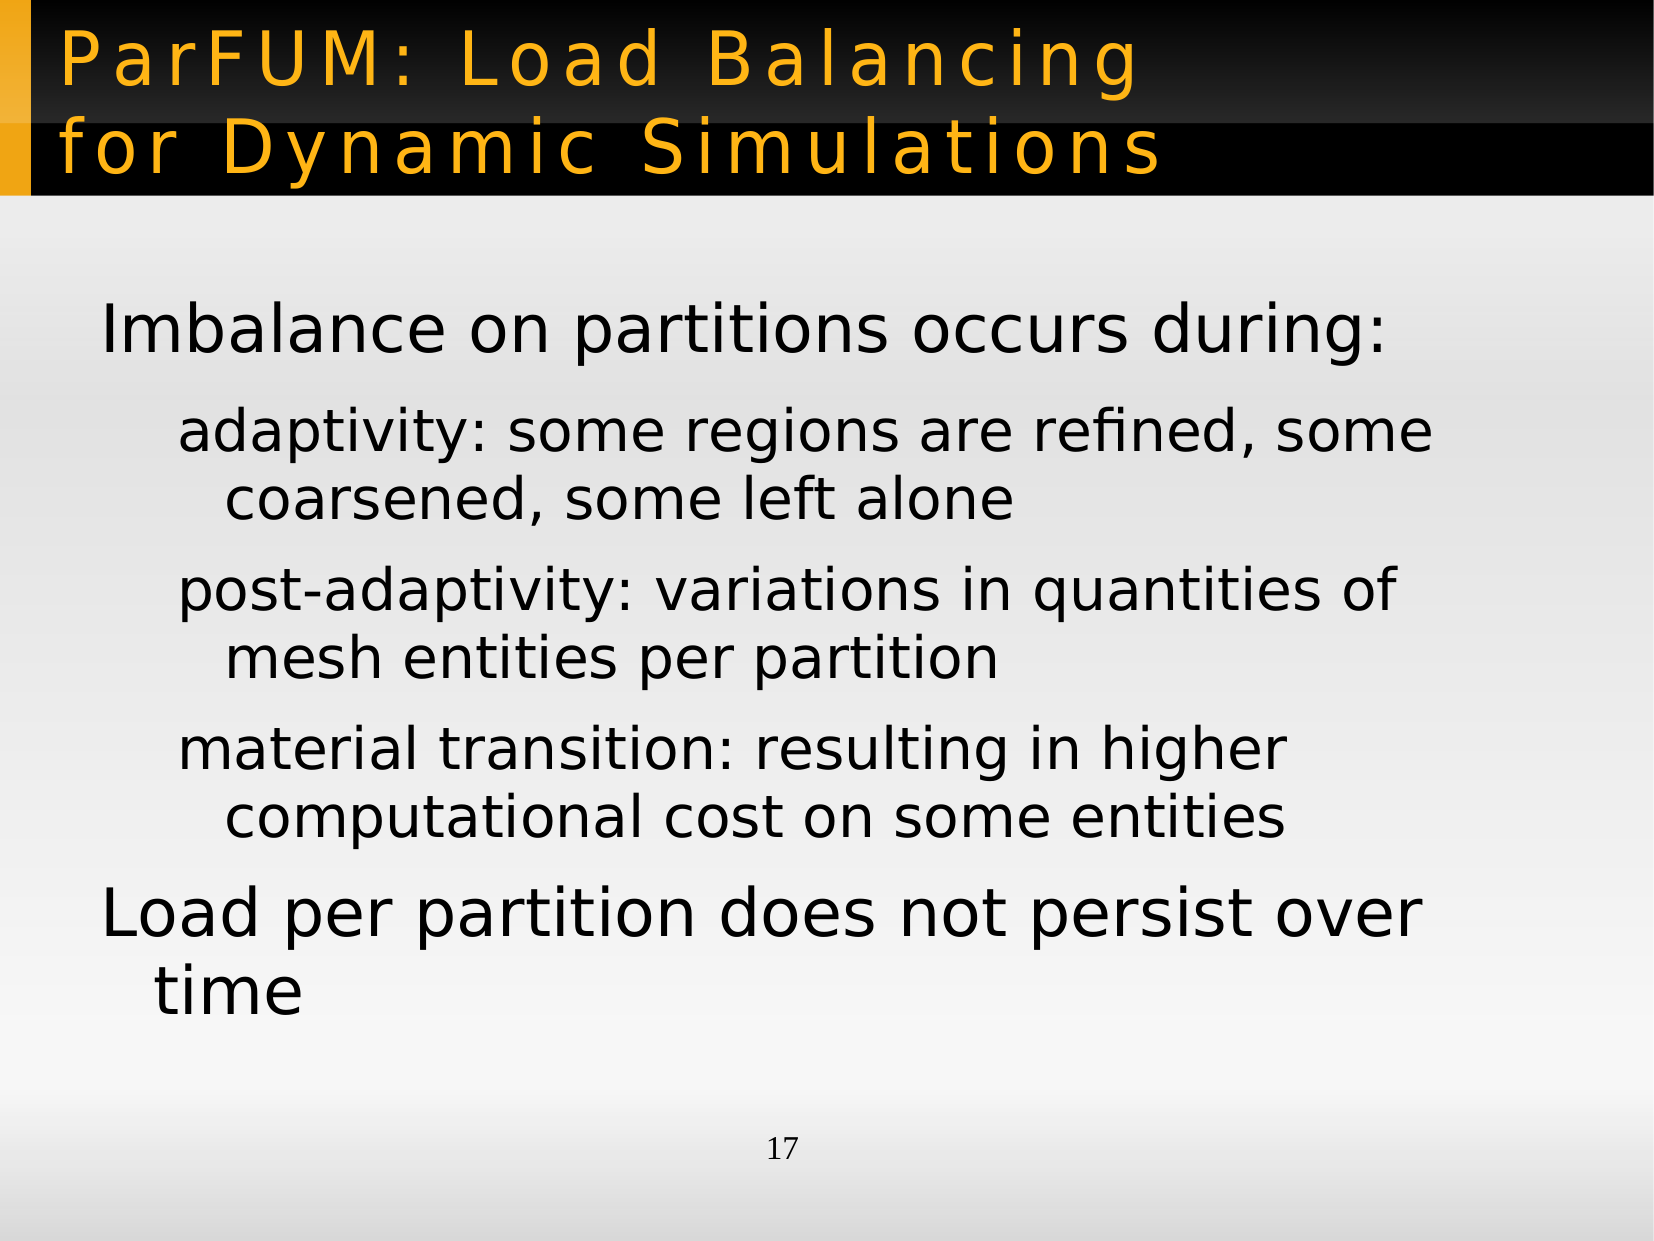

# ParFUM: Load Balancing for Dynamic Simulations
Imbalance on partitions occurs during:
adaptivity: some regions are refined, some coarsened, some left alone
post-adaptivity: variations in quantities of mesh entities per partition
material transition: resulting in higher computational cost on some entities
Load per partition does not persist over time
17